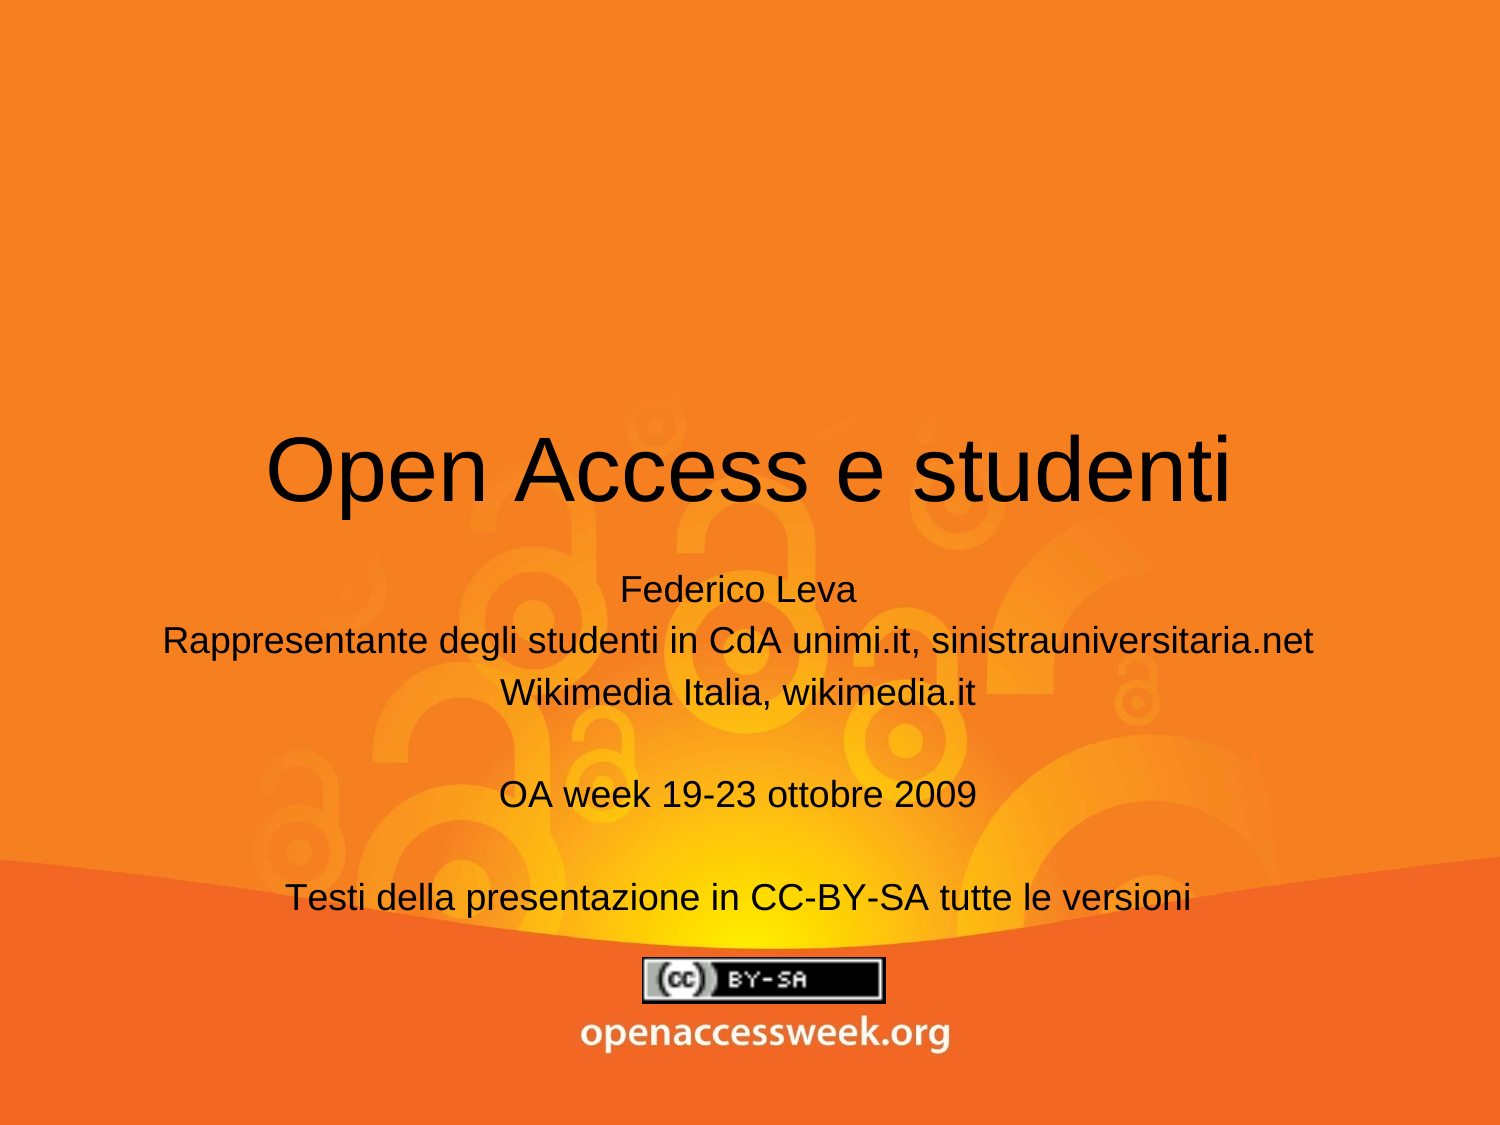

# Open Access e studenti
Federico Leva
Rappresentante degli studenti in CdA unimi.it, sinistrauniversitaria.net
Wikimedia Italia, wikimedia.it
OA week 19-23 ottobre 2009
Testi della presentazione in CC-BY-SA tutte le versioni